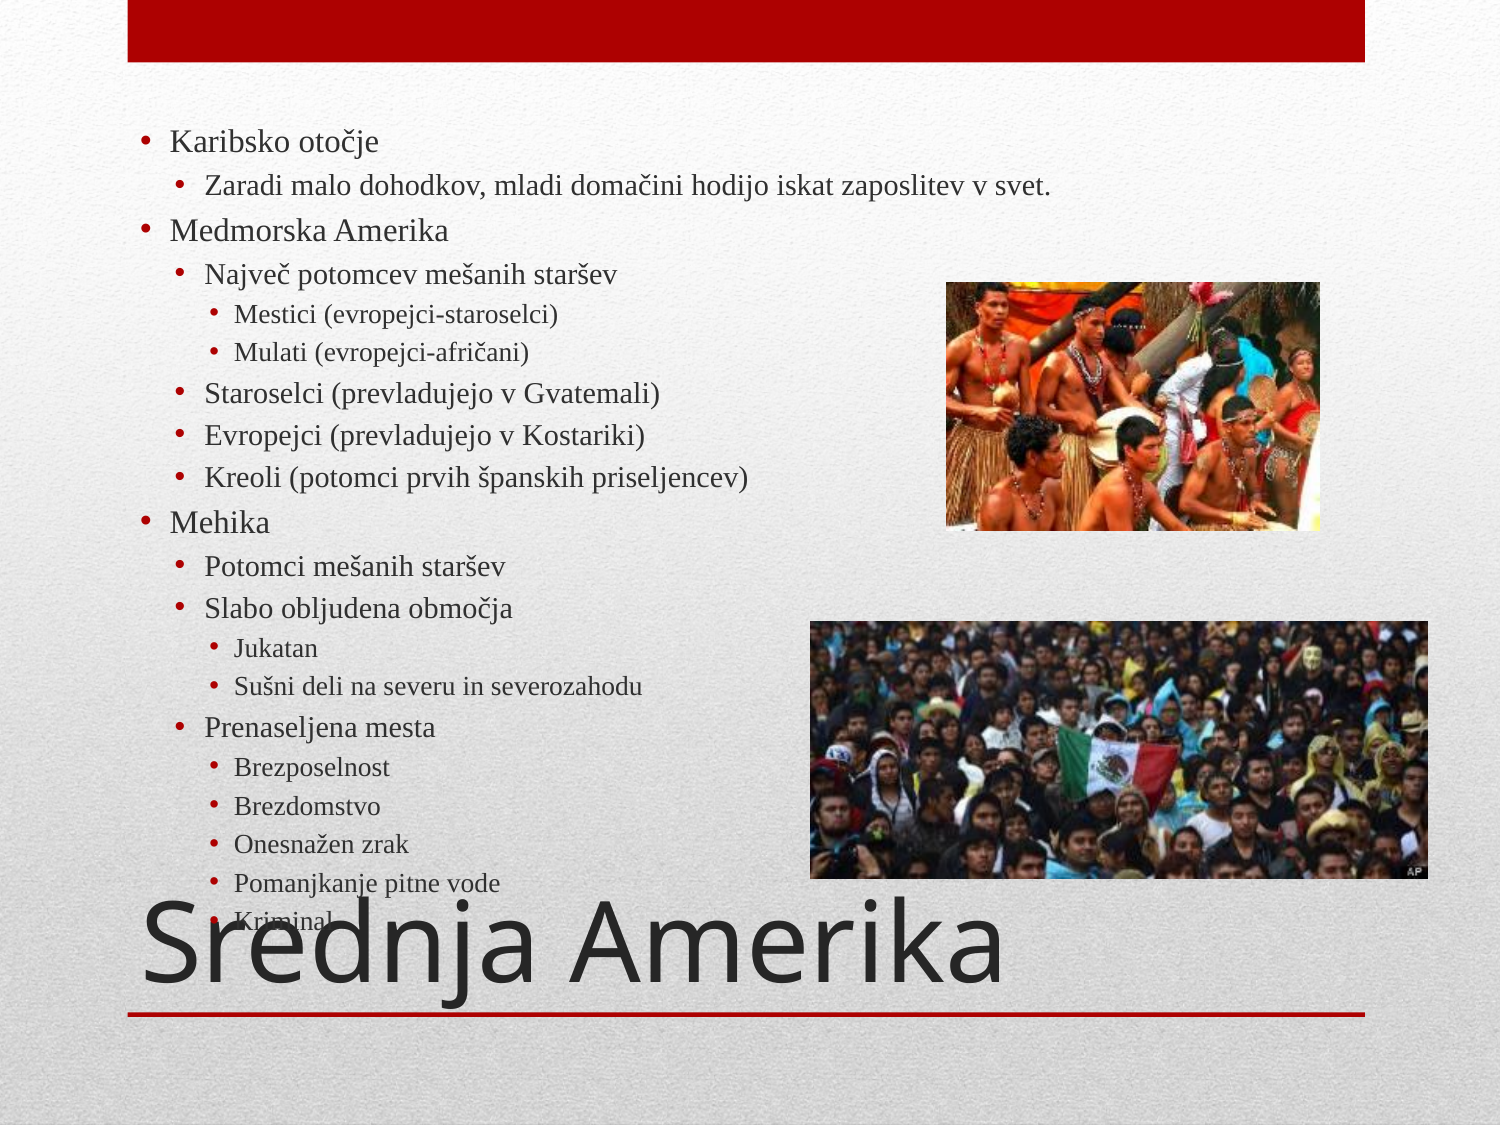

Karibsko otočje
Zaradi malo dohodkov, mladi domačini hodijo iskat zaposlitev v svet.
Medmorska Amerika
Največ potomcev mešanih staršev
Mestici (evropejci-staroselci)
Mulati (evropejci-afričani)
Staroselci (prevladujejo v Gvatemali)
Evropejci (prevladujejo v Kostariki)
Kreoli (potomci prvih španskih priseljencev)
Mehika
Potomci mešanih staršev
Slabo obljudena območja
Jukatan
Sušni deli na severu in severozahodu
Prenaseljena mesta
Brezposelnost
Brezdomstvo
Onesnažen zrak
Pomanjkanje pitne vode
Kriminal
# Srednja Amerika